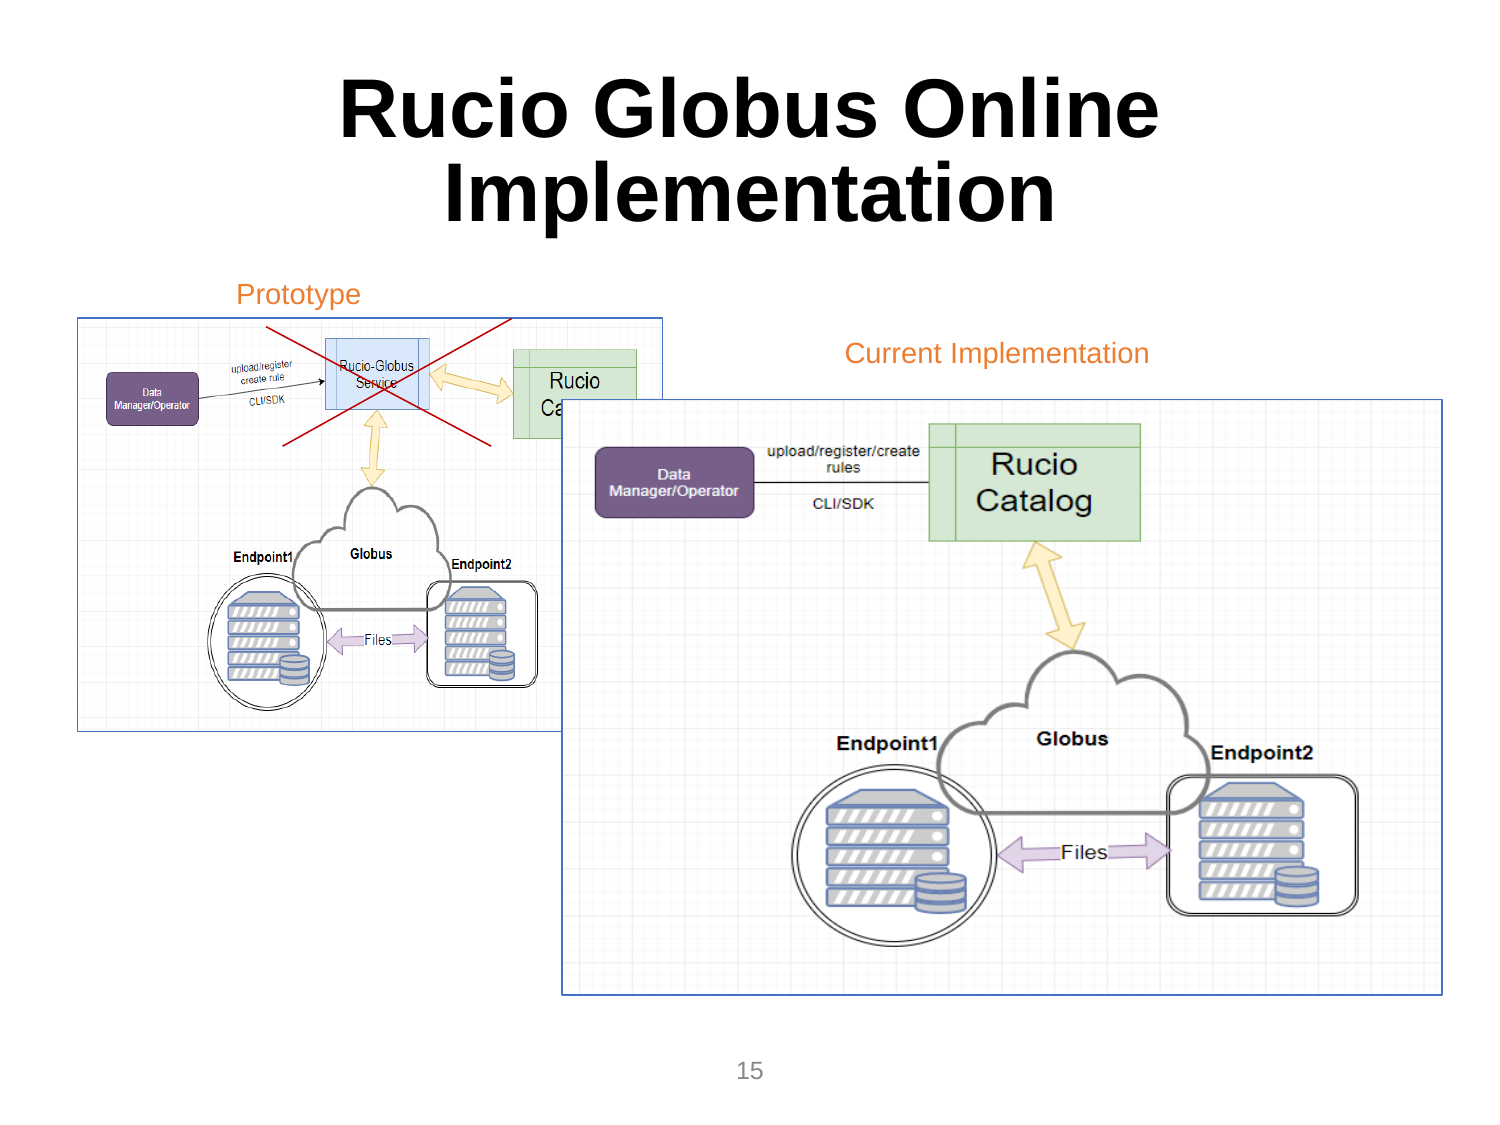

Rucio Globus Online Implementation
Prototype
Current Implementation